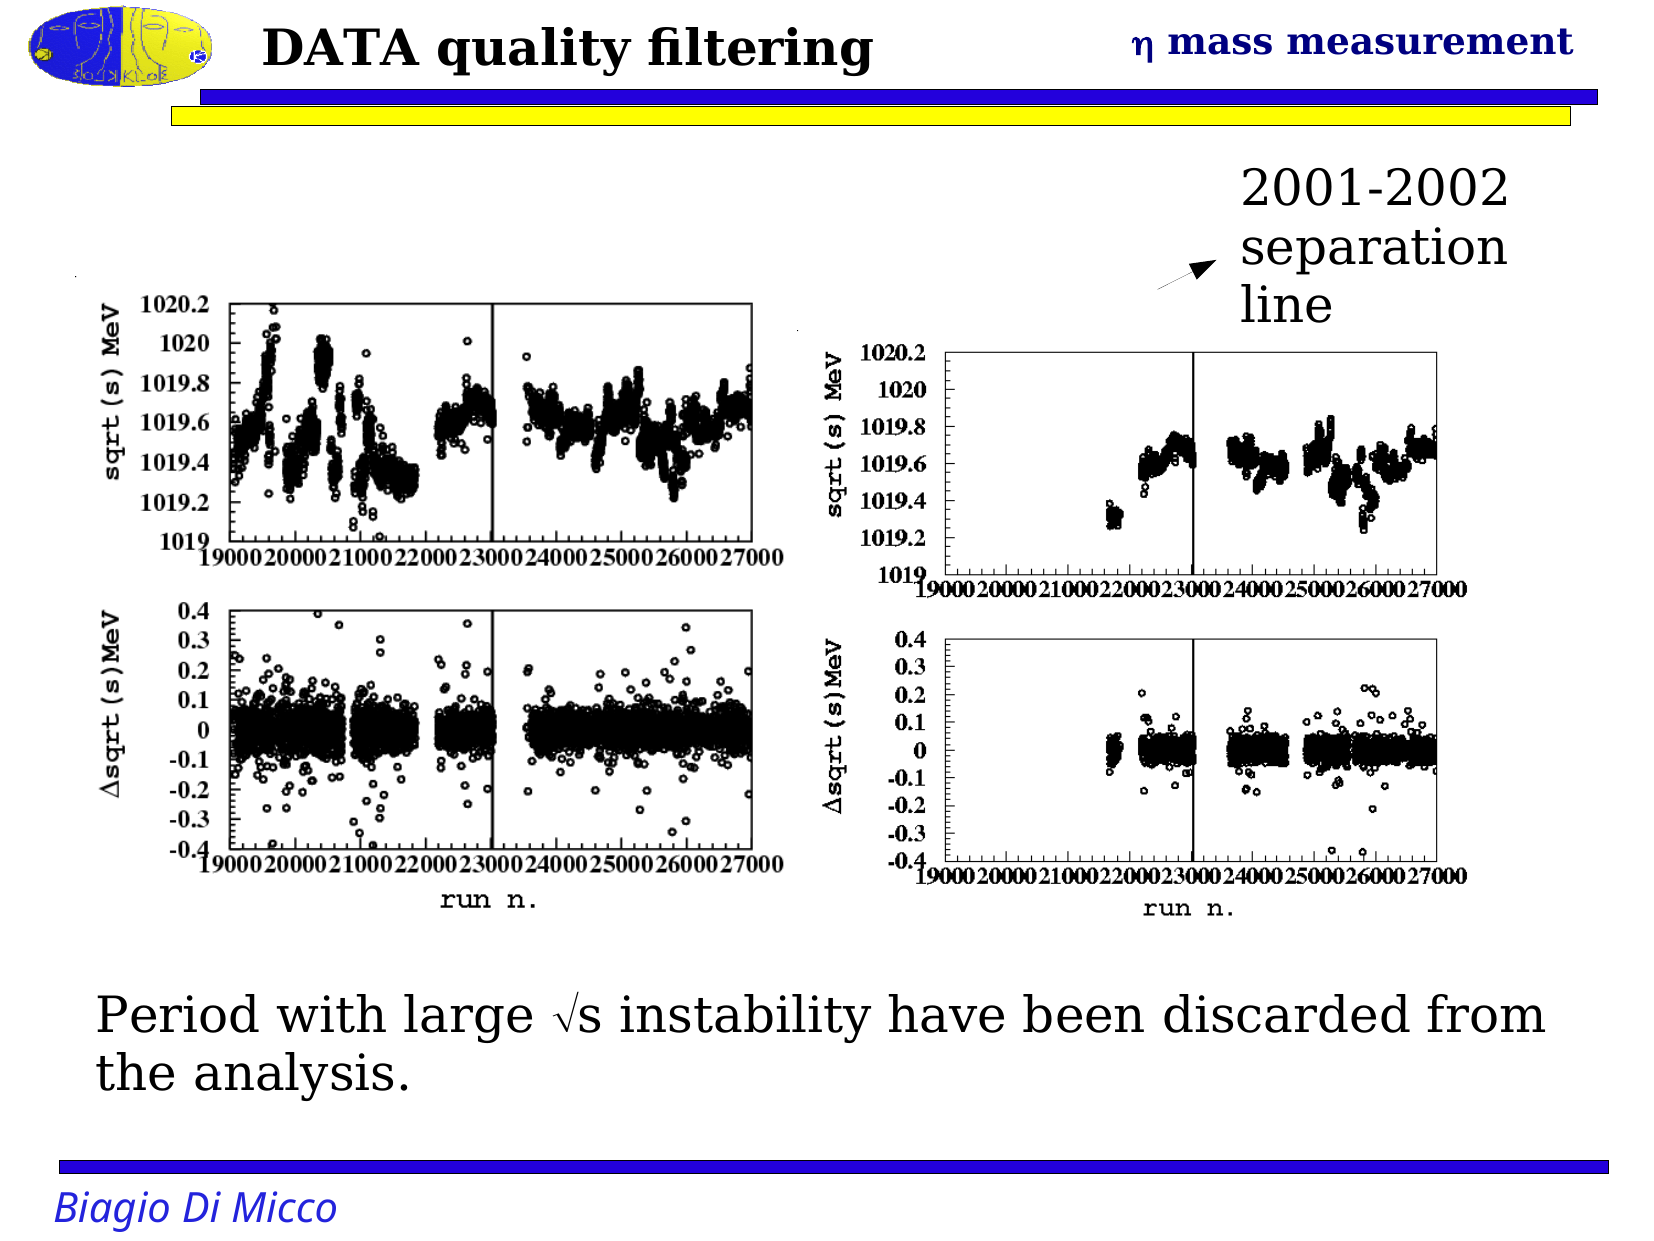

DATA quality filtering
2001-2002 separation line
Period with large s instability have been discarded from the analysis.